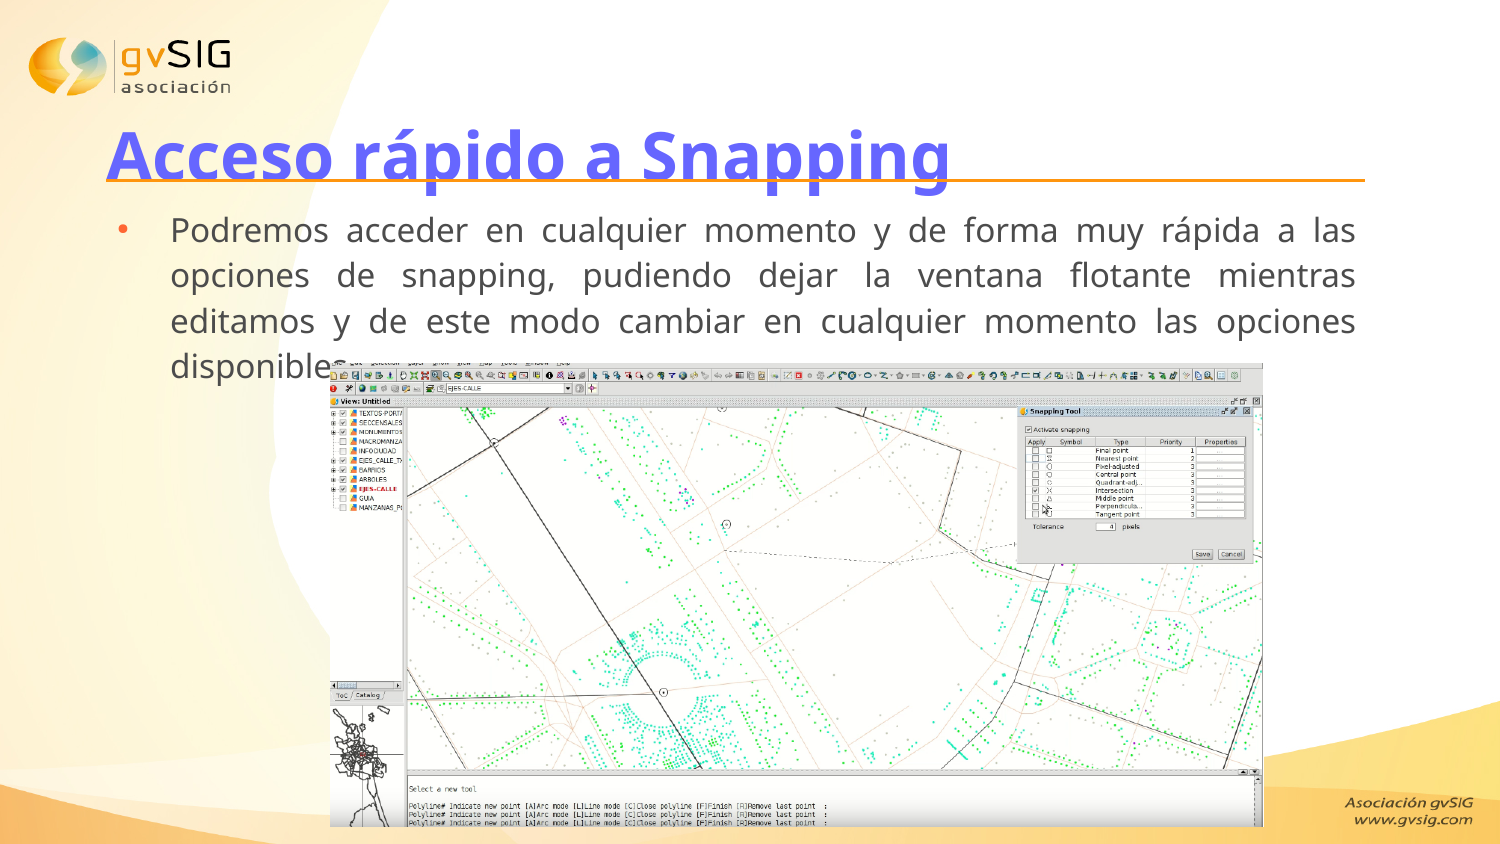

# Acceso rápido a Snapping
Podremos acceder en cualquier momento y de forma muy rápida a las opciones de snapping, pudiendo dejar la ventana flotante mientras editamos y de este modo cambiar en cualquier momento las opciones disponibles.